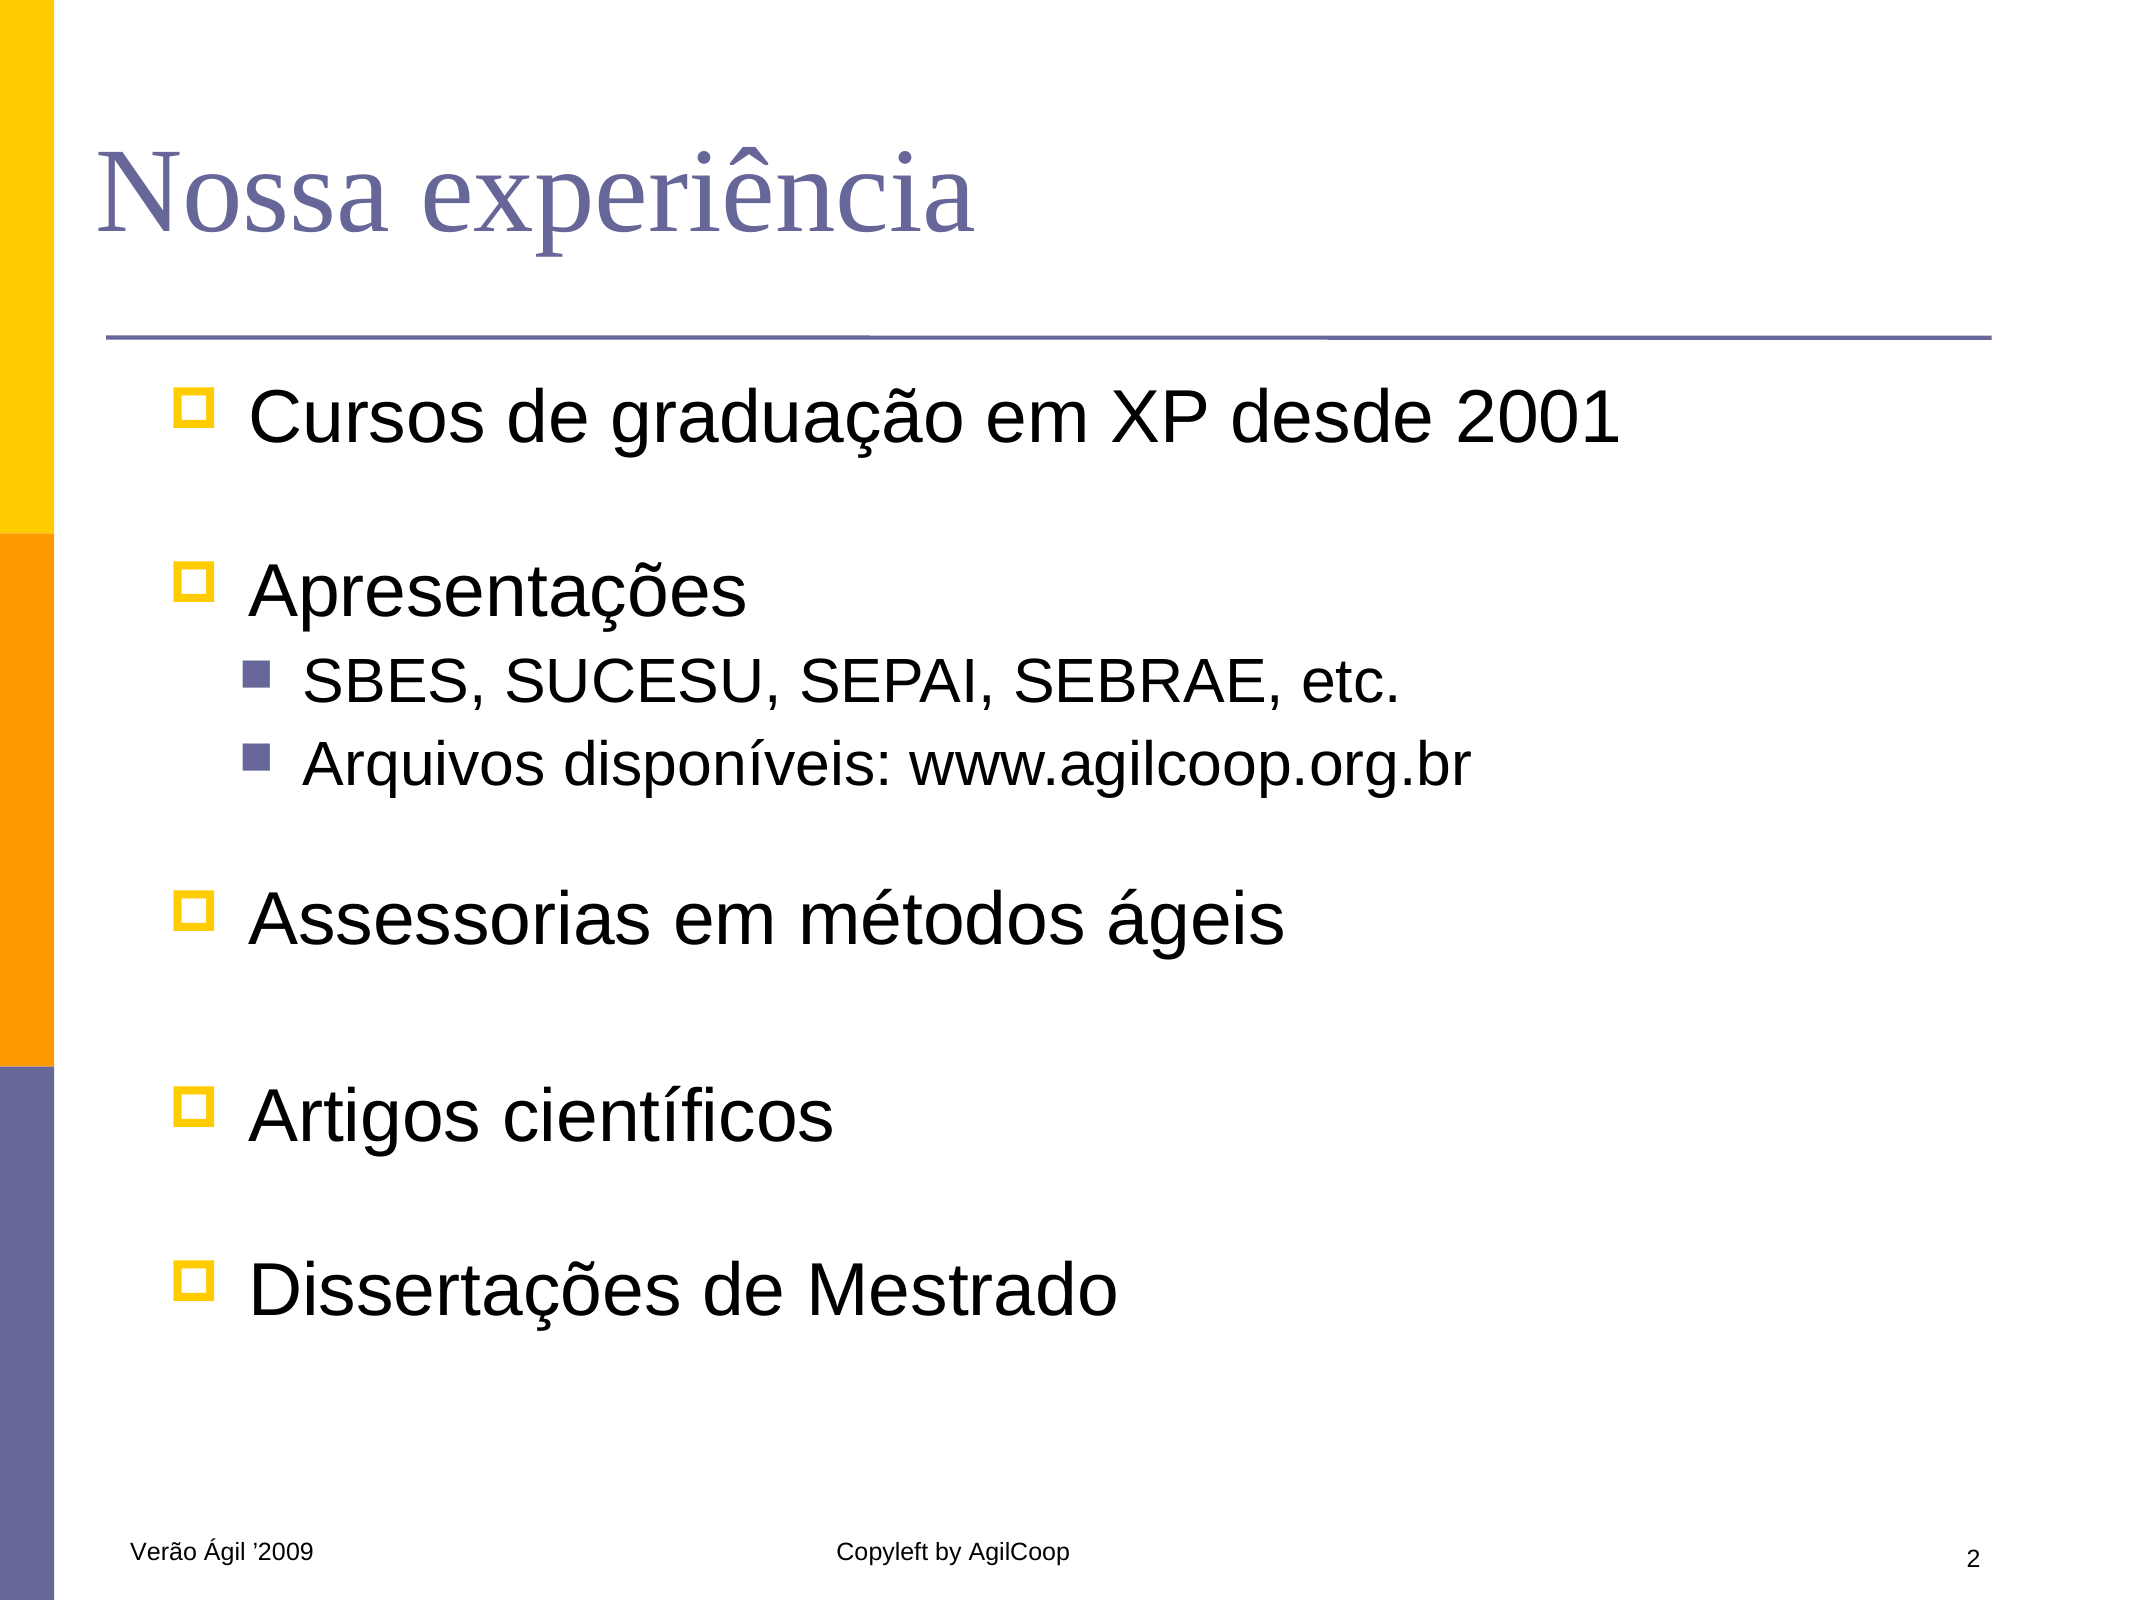

# Nossa experiência
Cursos de graduação em XP desde 2001
Apresentações
 SBES, SUCESU, SEPAI, SEBRAE, etc.
 Arquivos disponíveis: www.agilcoop.org.br
Assessorias em métodos ágeis
Artigos científicos
Dissertações de Mestrado
Verão Ágil ’2009
Copyleft by AgilCoop
2